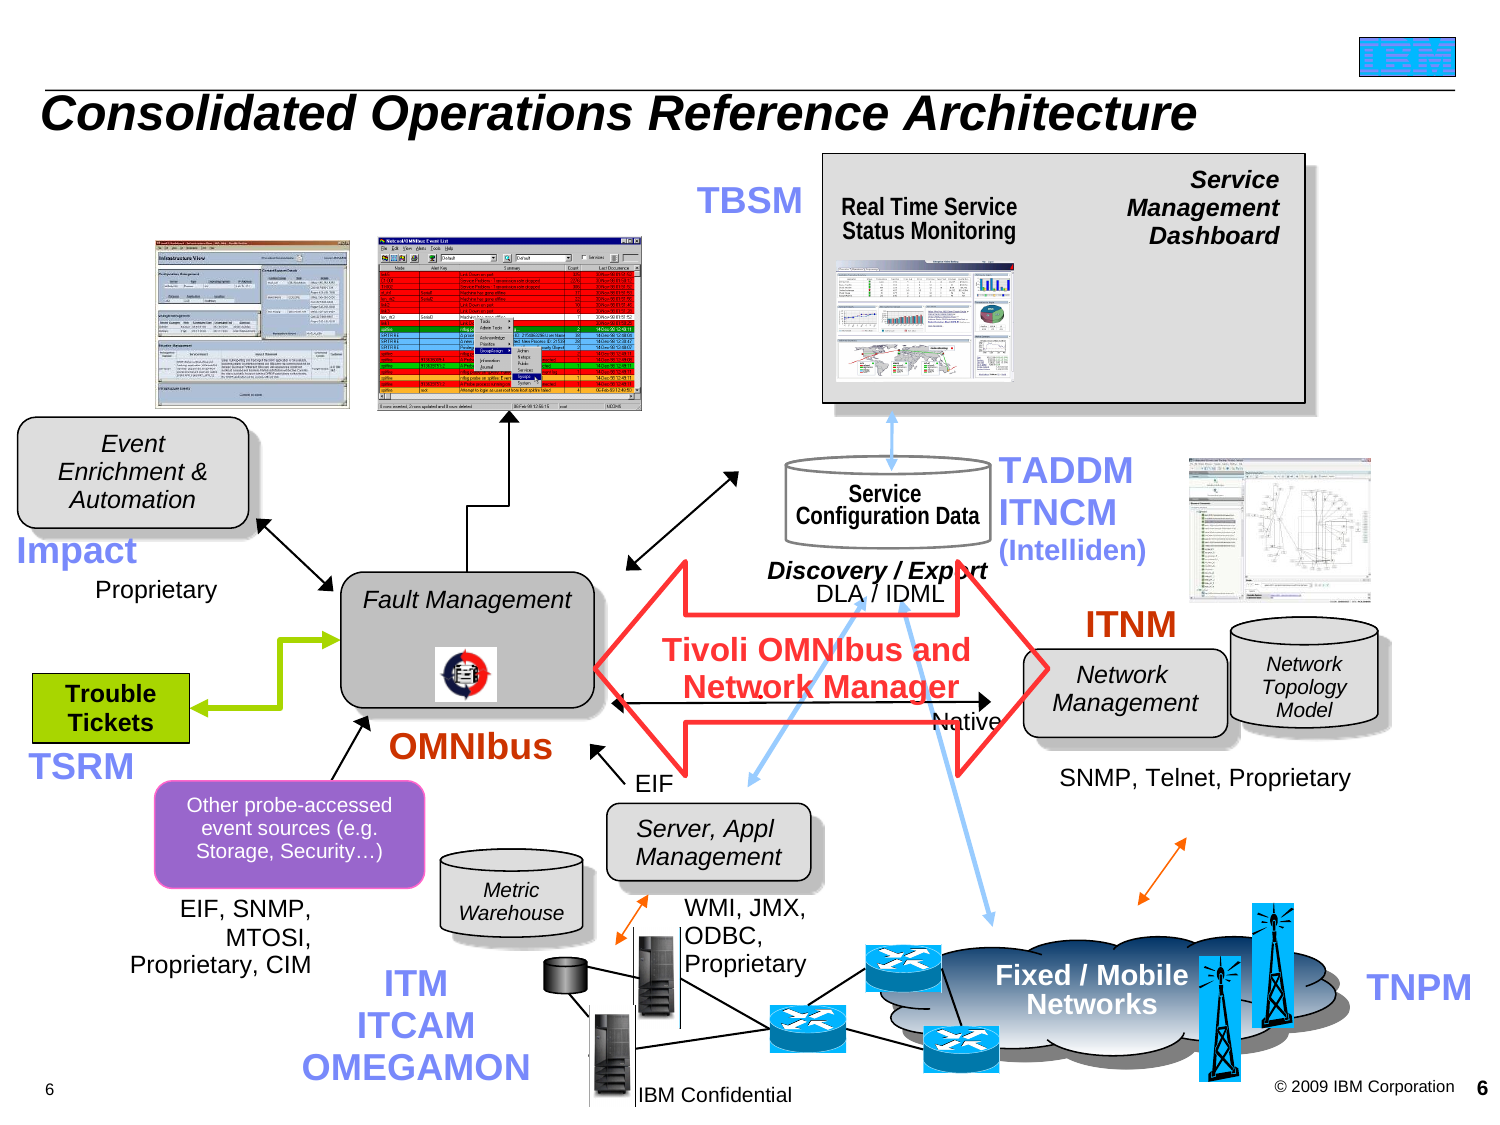

Consolidated Operations Reference Architecture
Service Management Dashboard
TBSM
Real Time Service Status Monitoring
Event Enrichment & Automation
TADDM
ITNCM
(Intelliden)
Service Configuration Data
Impact
Discovery / Export
Tivoli OMNIbus and
Network Manager
Proprietary
Fault Management
DLA / IDML
ITNM
Network Topology Model
Network
Management
Trouble Tickets
Native
OMNIbus
TSRM
SNMP, Telnet, Proprietary
EIF
Other probe-accessed event sources (e.g. Storage, Security…)
Server, Appl
Management
Metric Warehouse
WMI, JMX, ODBC, Proprietary
EIF, SNMP, MTOSI, Proprietary, CIM
Fixed / Mobile Networks
ITM
ITCAM
OMEGAMON
TNPM
6